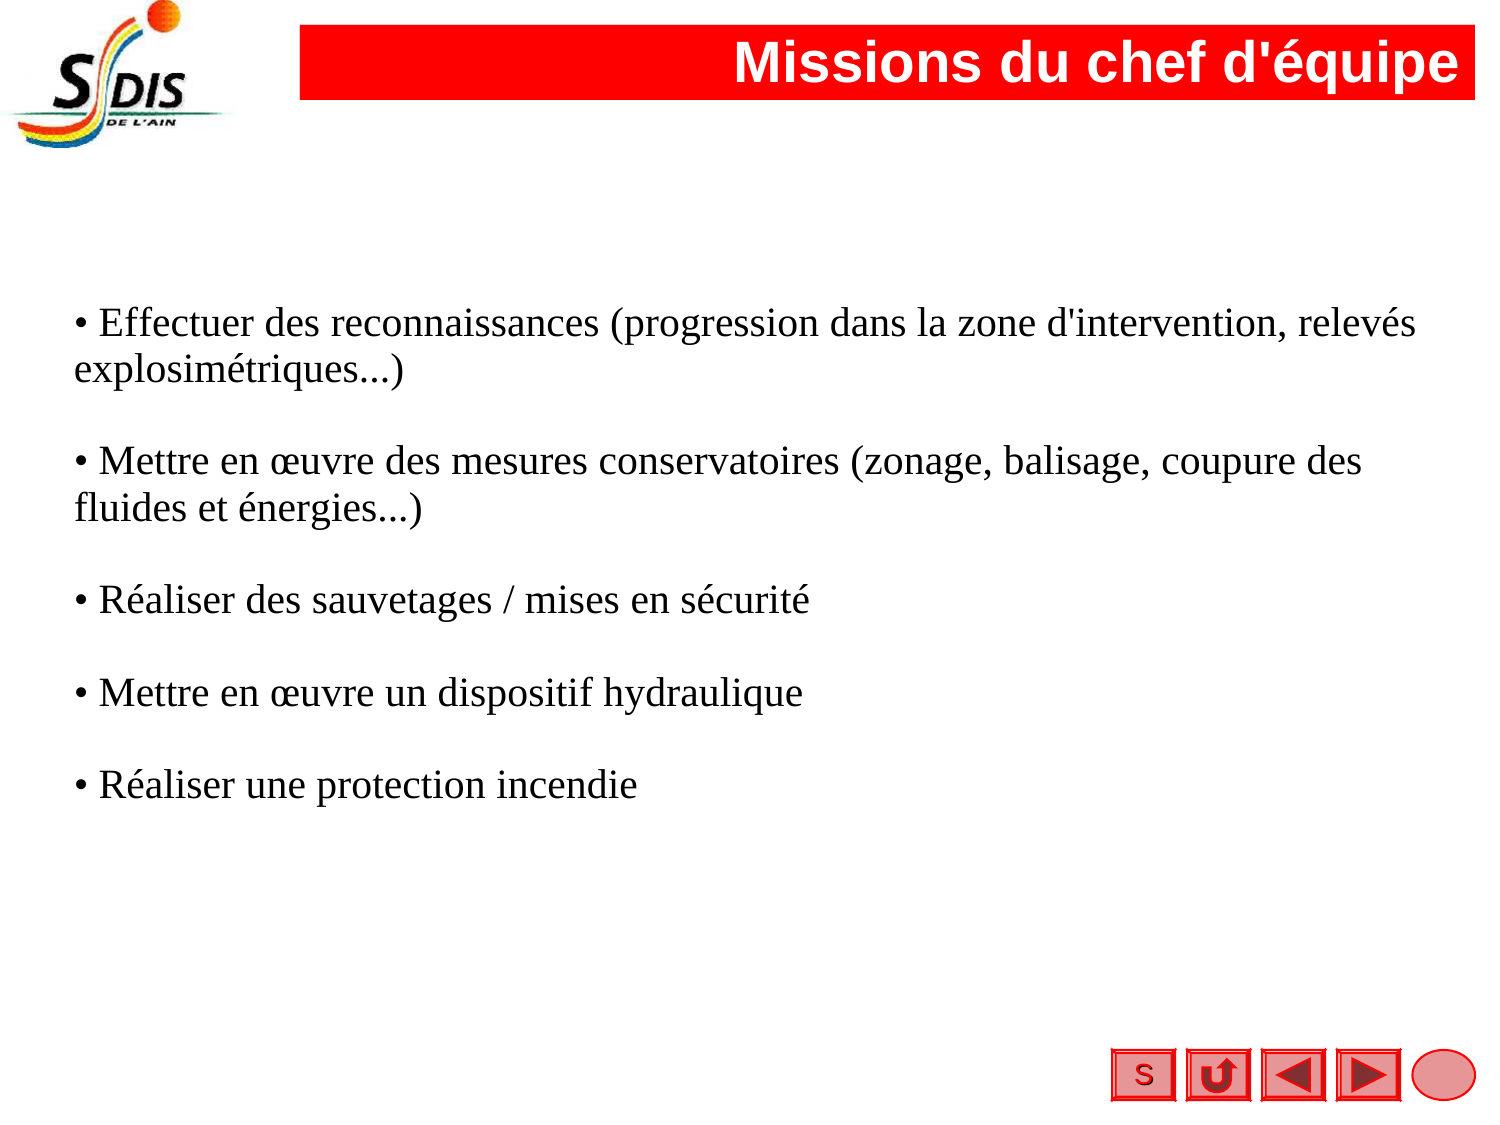

Missions du chef d'équipe
 Effectuer des reconnaissances (progression dans la zone d'intervention, relevés explosimétriques...)
 Mettre en œuvre des mesures conservatoires (zonage, balisage, coupure des fluides et énergies...)
 Réaliser des sauvetages / mises en sécurité
 Mettre en œuvre un dispositif hydraulique
 Réaliser une protection incendie